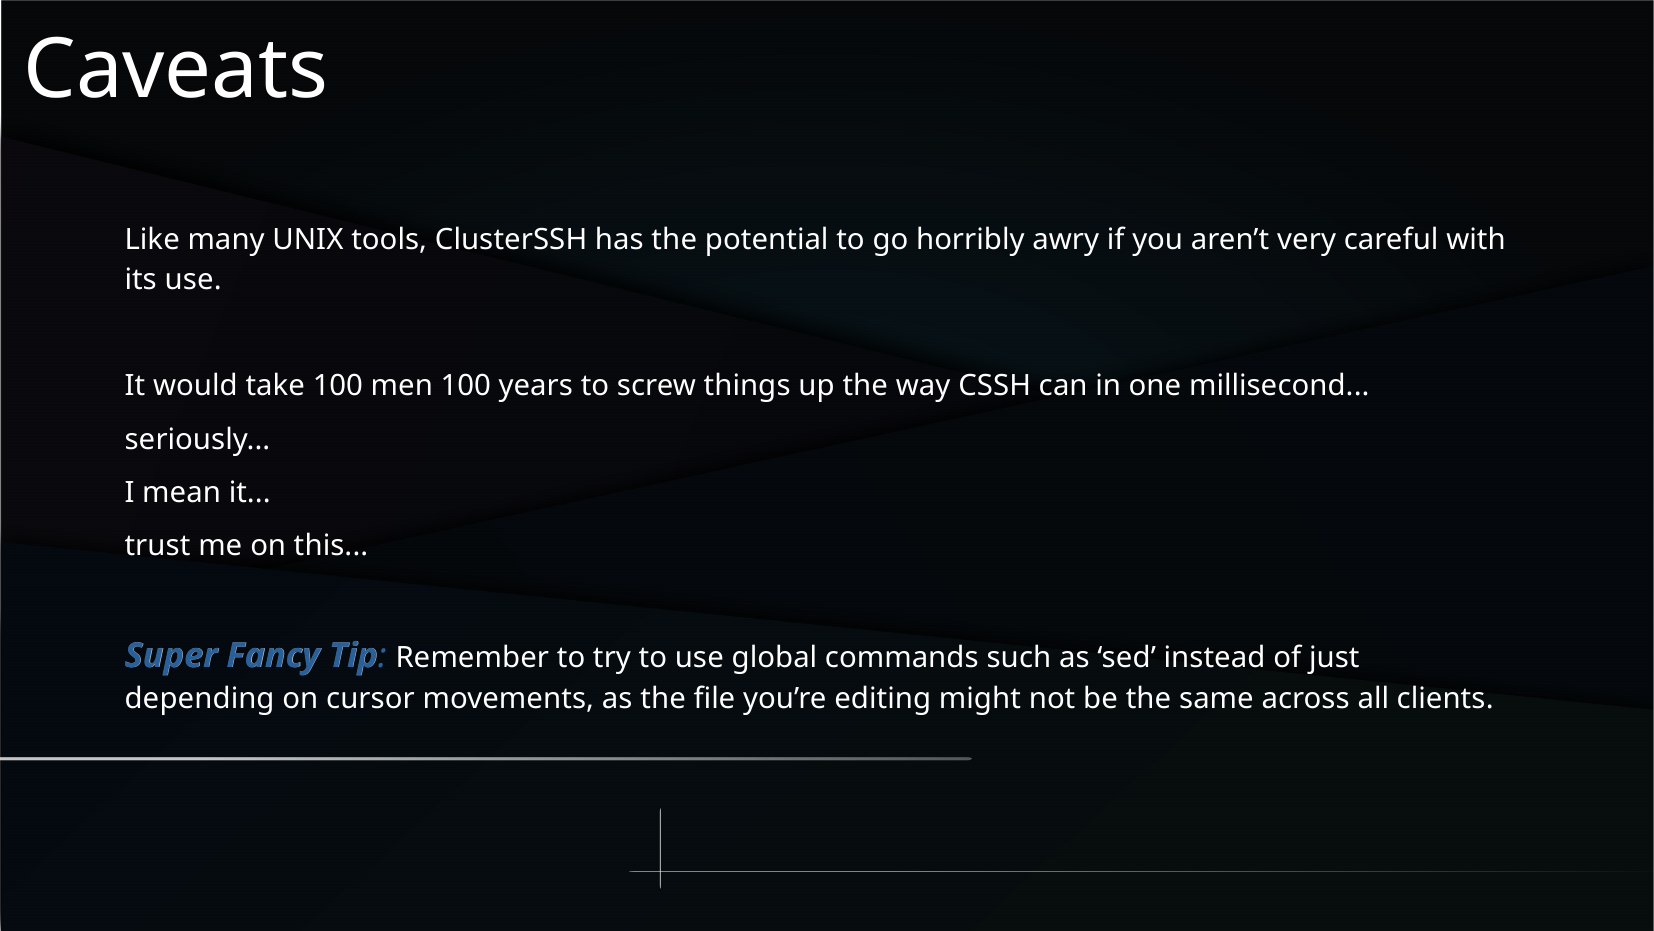

# Caveats
Like many UNIX tools, ClusterSSH has the potential to go horribly awry if you aren’t very careful with its use.
It would take 100 men 100 years to screw things up the way CSSH can in one millisecond...
seriously...
I mean it...
trust me on this...
Super Fancy Tip: Remember to try to use global commands such as ‘sed’ instead of just depending on cursor movements, as the file you’re editing might not be the same across all clients.